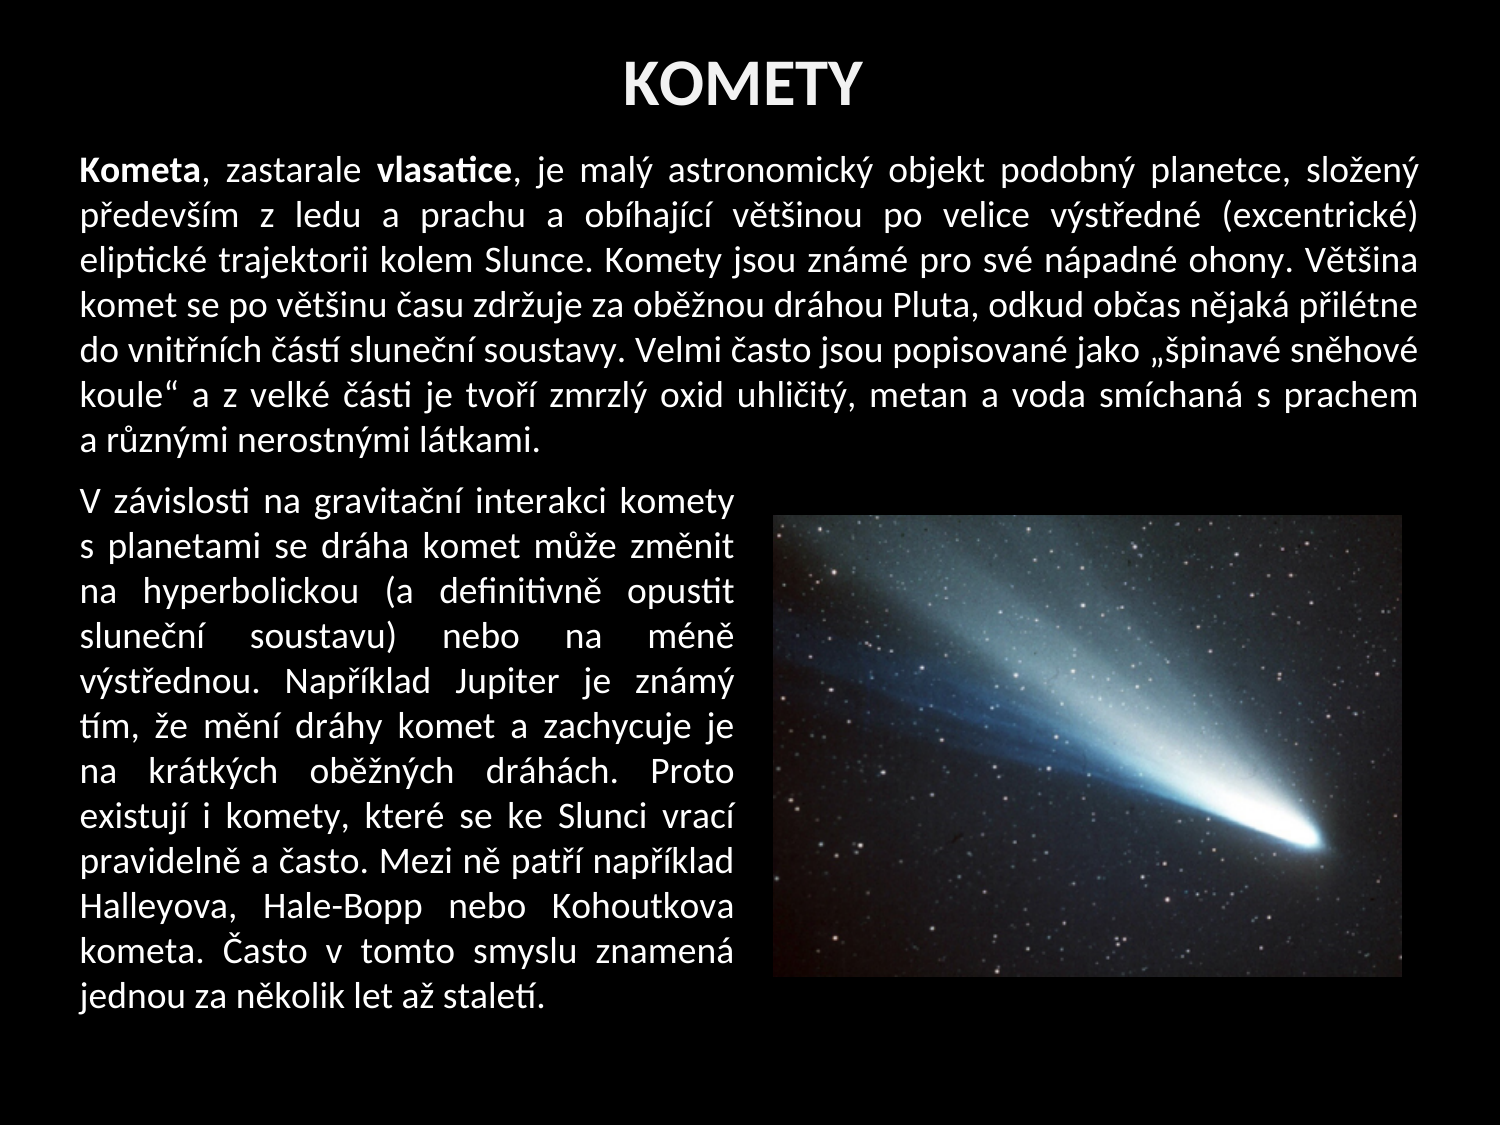

KOMETY
Kometa, zastarale vlasatice, je malý astronomický objekt podobný planetce, složený především z ledu a prachu a obíhající většinou po velice výstředné (excentrické) eliptické trajektorii kolem Slunce. Komety jsou známé pro své nápadné ohony. Většina komet se po většinu času zdržuje za oběžnou dráhou Pluta, odkud občas nějaká přilétne do vnitřních částí sluneční soustavy. Velmi často jsou popisované jako „špinavé sněhové koule“ a z velké části je tvoří zmrzlý oxid uhličitý, metan a voda smíchaná s prachem
a různými nerostnými látkami.
V závislosti na gravitační interakci komety s planetami se dráha komet může změnit na hyperbolickou (a definitivně opustit sluneční soustavu) nebo na méně výstřednou. Například Jupiter je známý tím, že mění dráhy komet a zachycuje je na krátkých oběžných dráhách. Proto existují i komety, které se ke Slunci vrací pravidelně a často. Mezi ně patří například Halleyova, Hale-Bopp nebo Kohoutkova kometa. Často v tomto smyslu znamená jednou za několik let až staletí.